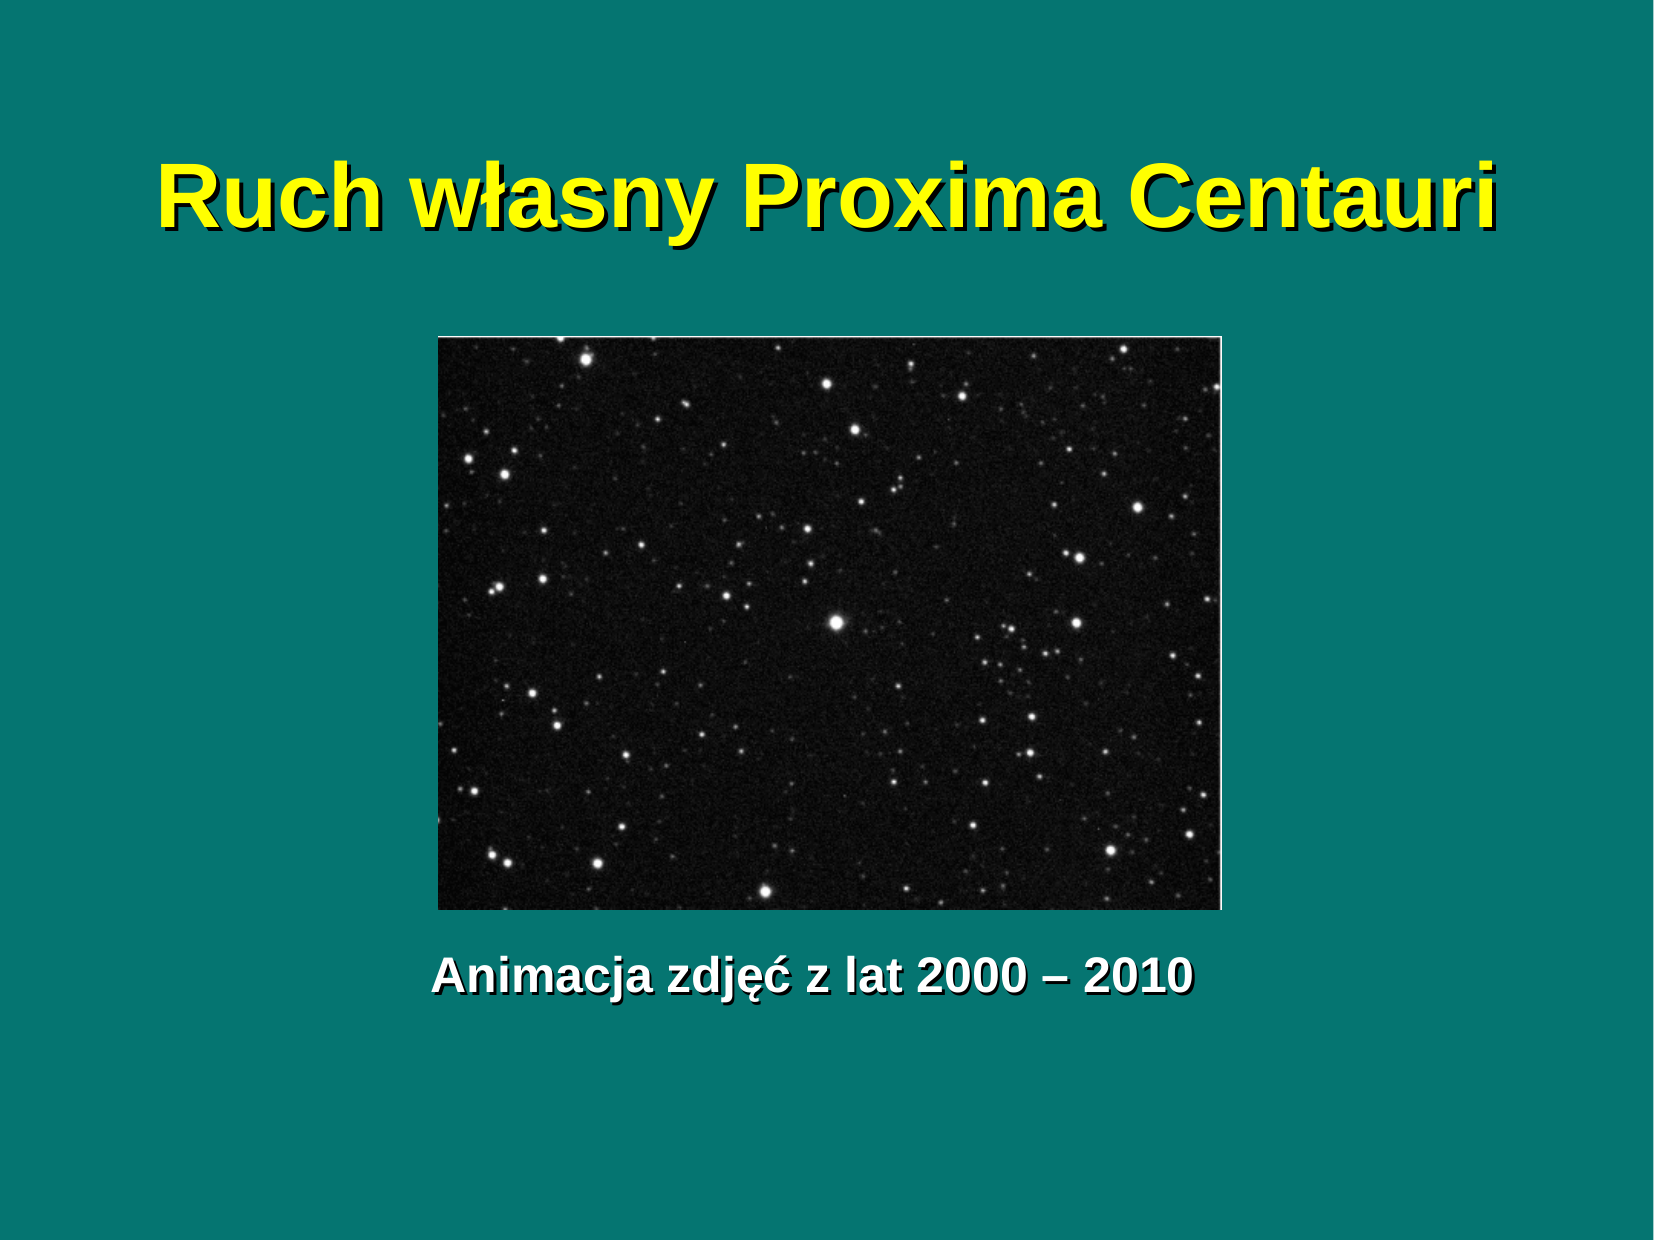

# Ruch własny Proxima Centauri
Animacja zdjęć z lat 2000 – 2010